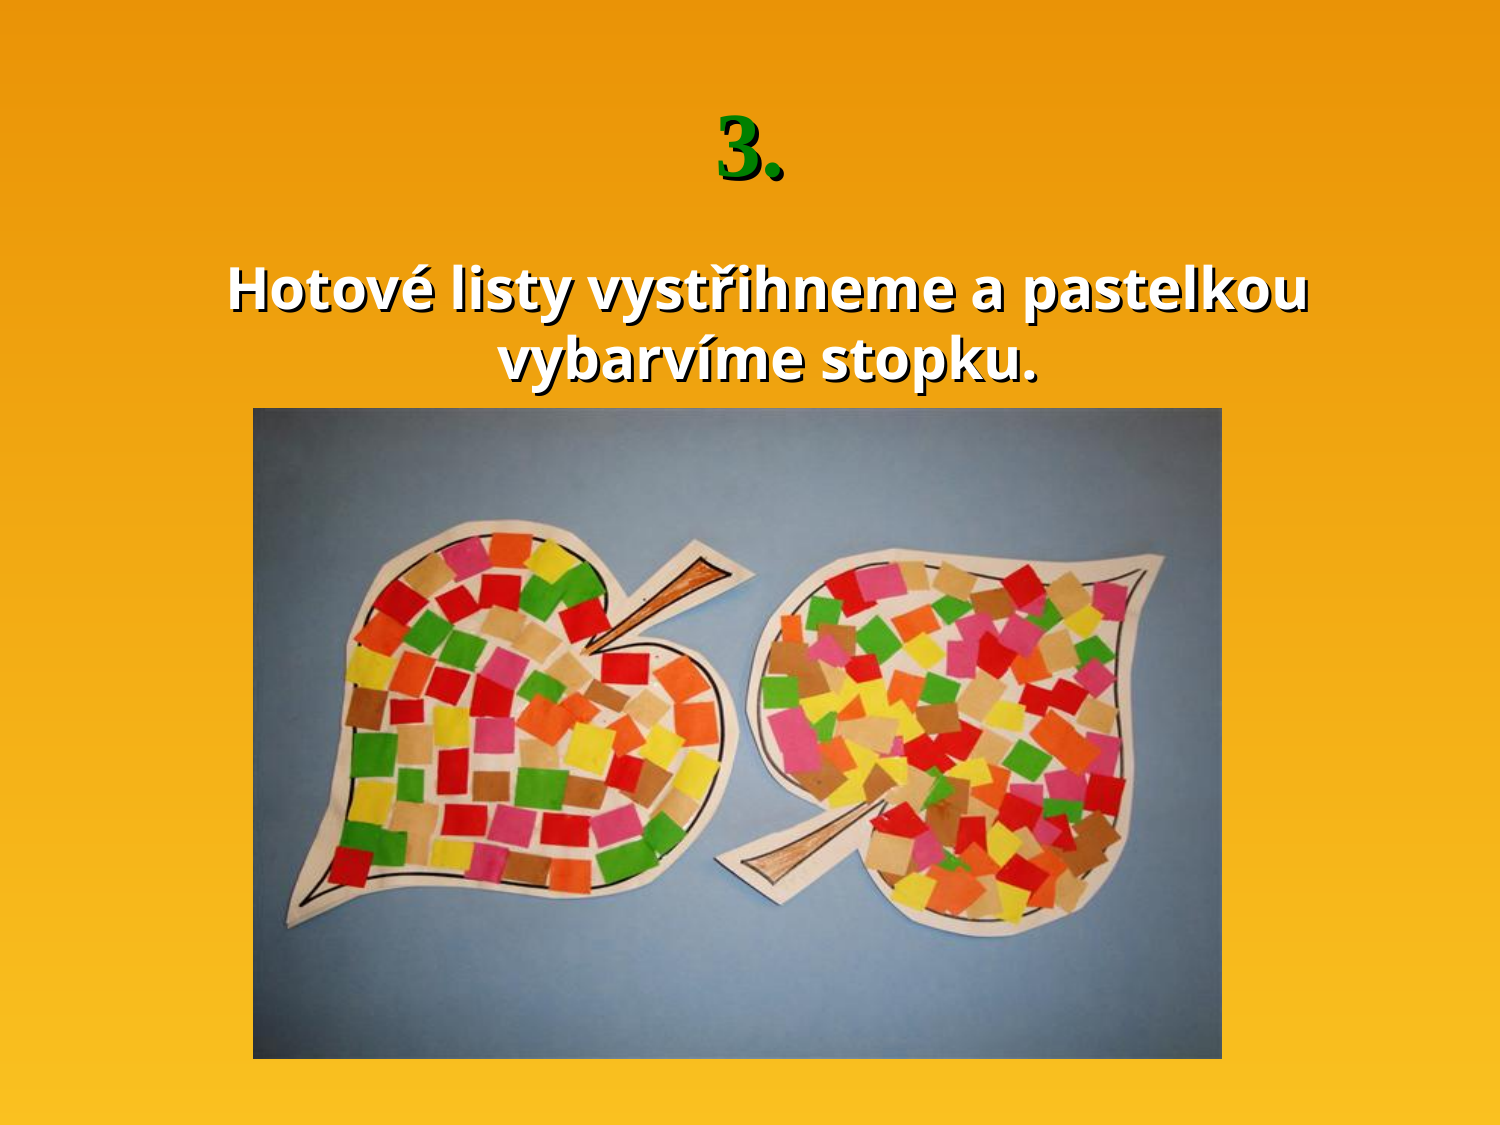

# 3.
Hotové listy vystřihneme a pastelkou vybarvíme stopku.